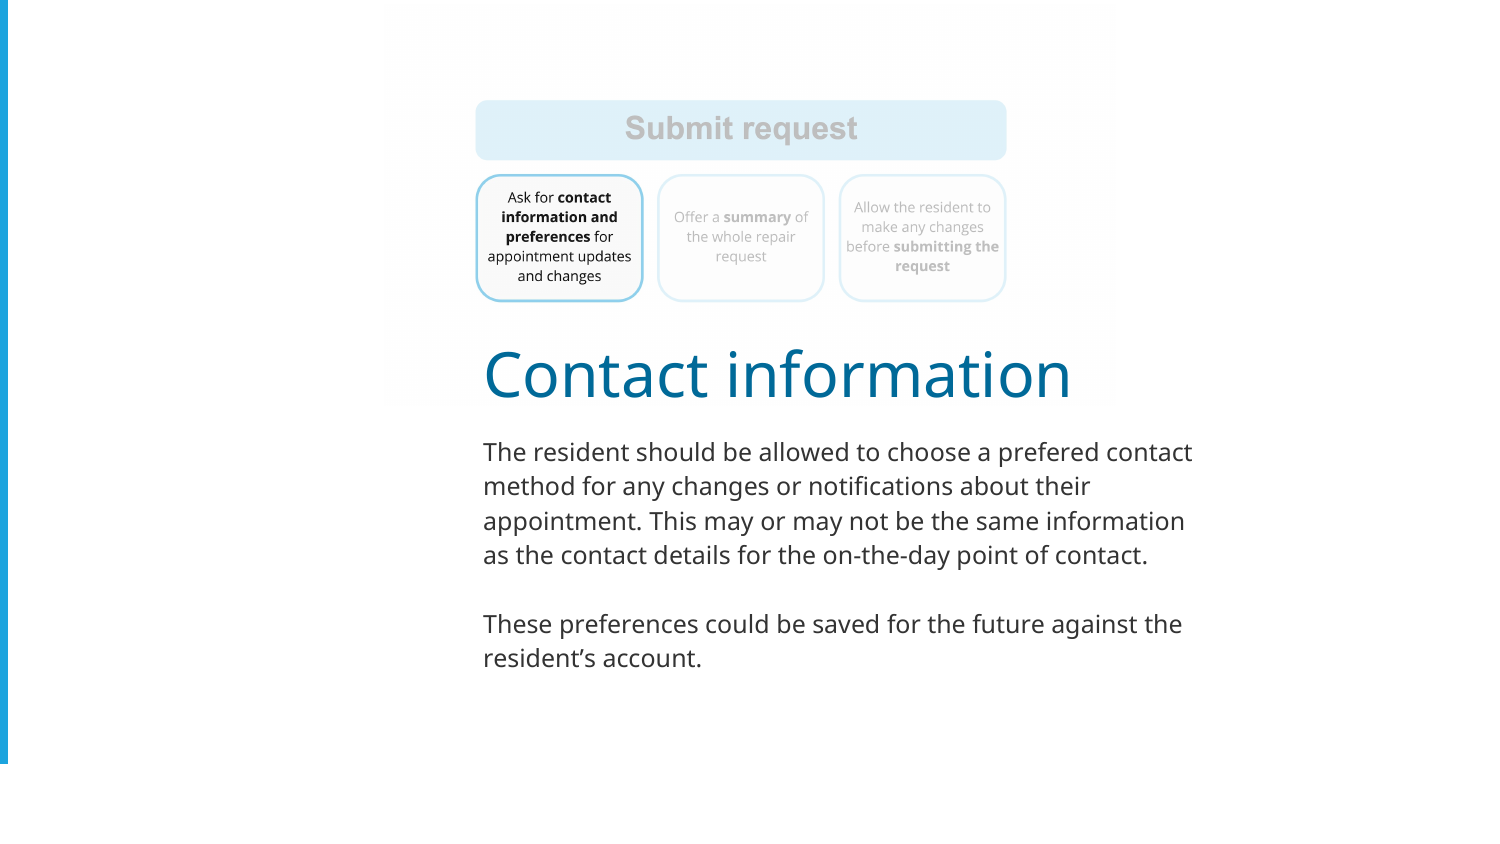

Contact information
The resident should be allowed to choose a prefered contact method for any changes or notifications about their appointment. This may or may not be the same information as the contact details for the on-the-day point of contact.
These preferences could be saved for the future against the resident’s account.